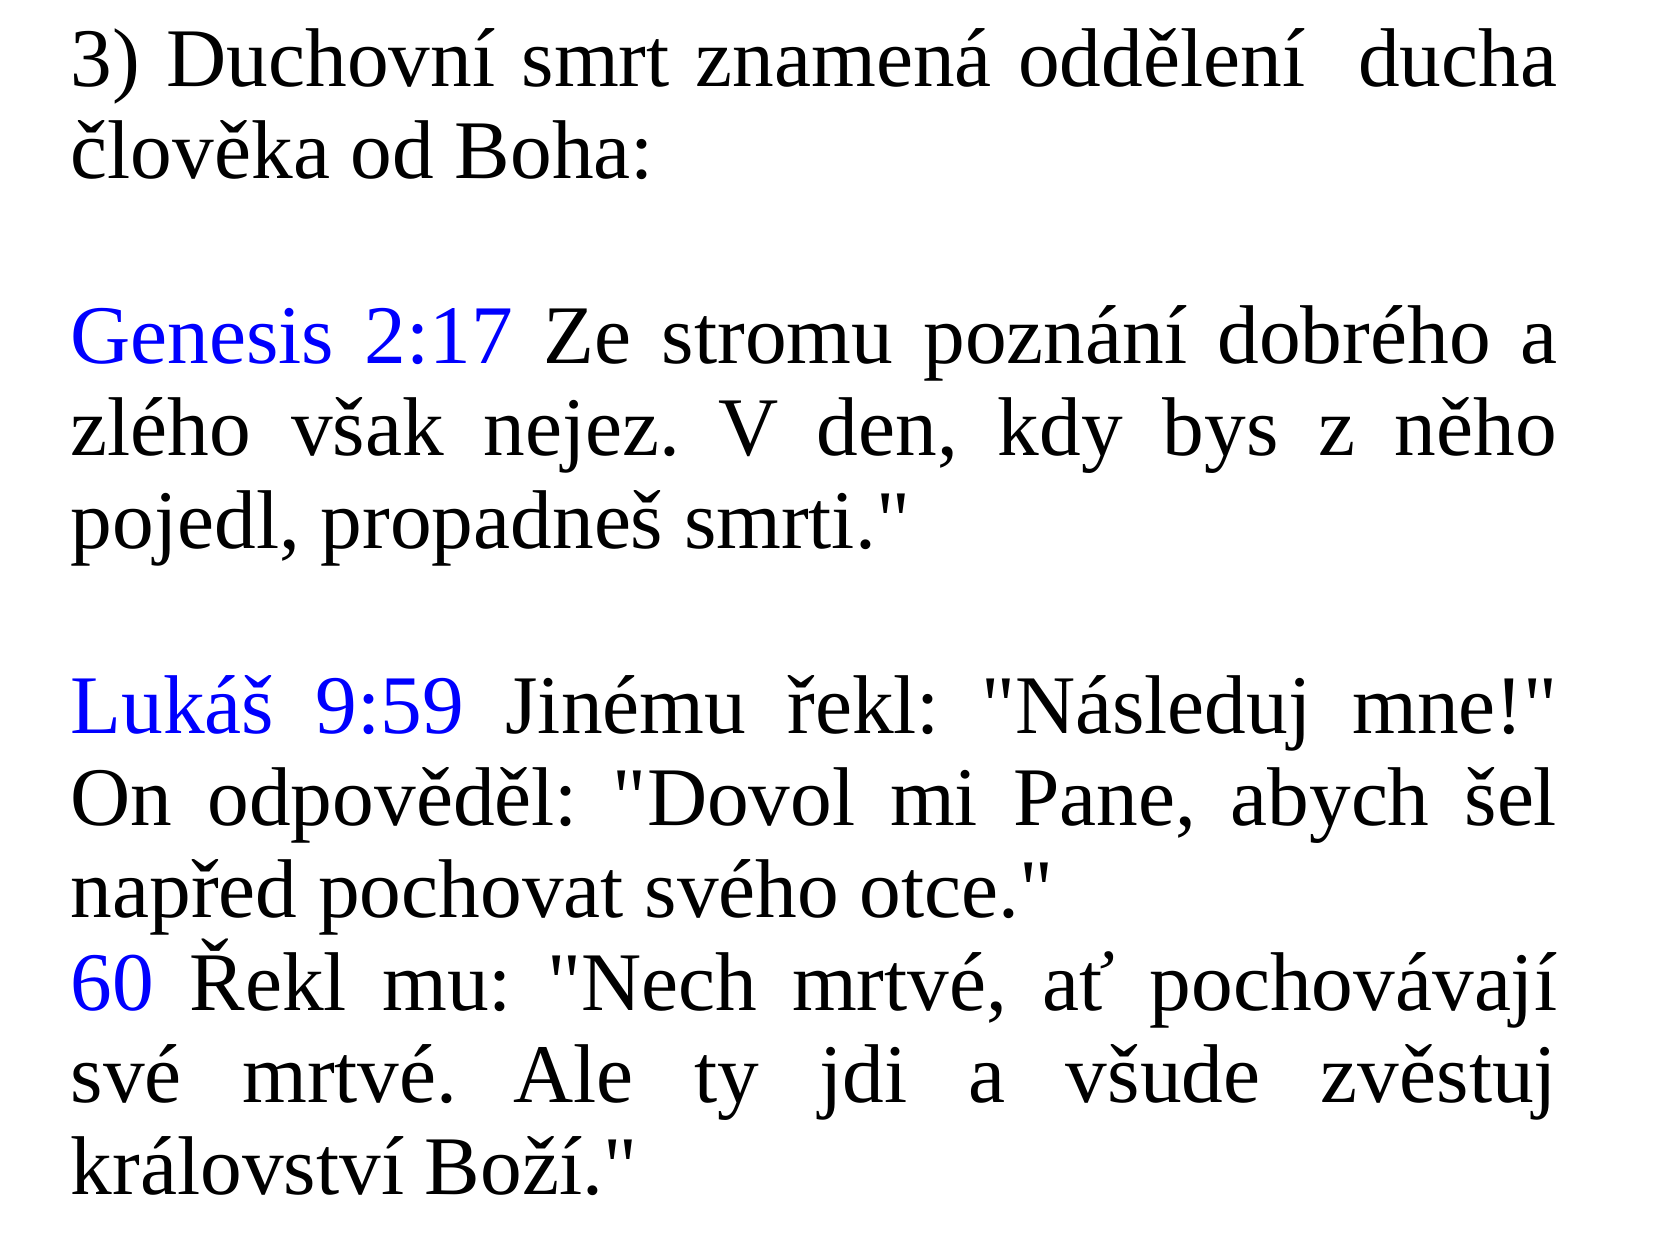

# 3) Duchovní smrt znamená oddělení ducha člověka od Boha:
Genesis 2:17 Ze stromu poznání dobrého a zlého však nejez. V den, kdy bys z něho pojedl, propadneš smrti."
Lukáš 9:59 Jinému řekl: "Následuj mne!" On odpověděl: "Dovol mi Pane, abych šel napřed pochovat svého otce."
60 Řekl mu: "Nech mrtvé, ať pochovávají své mrtvé. Ale ty jdi a všude zvěstuj království Boží."